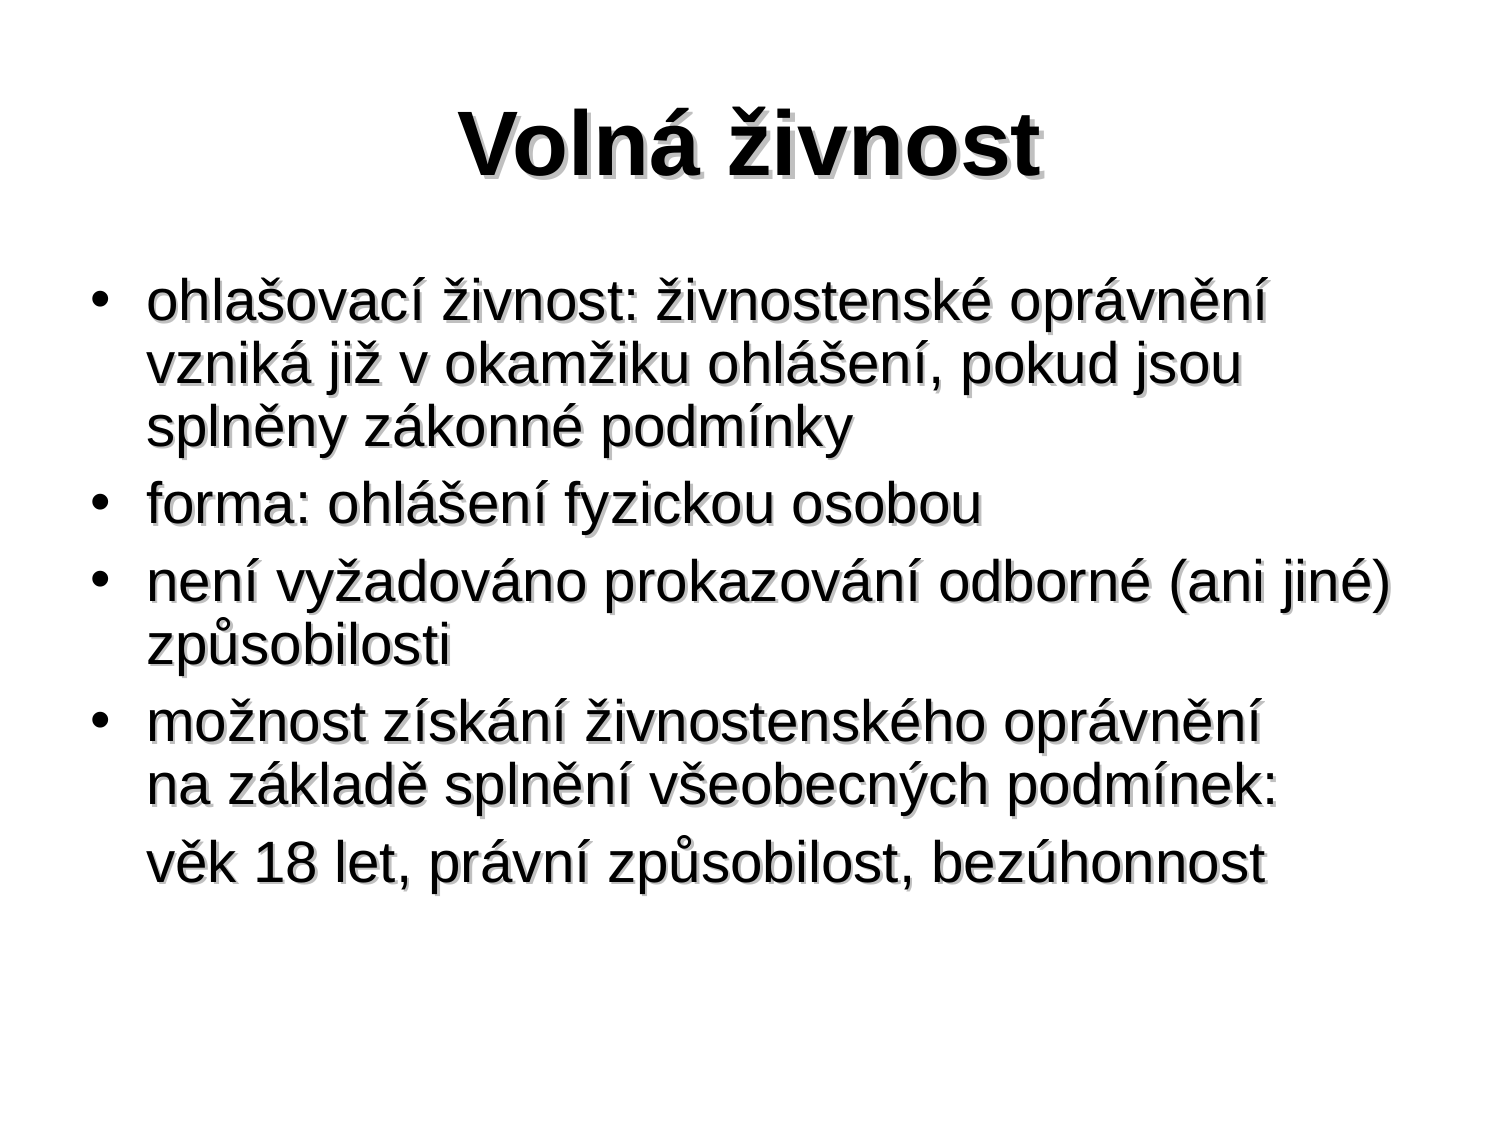

# Volná živnost
ohlašovací živnost: živnostenské oprávnění vzniká již v okamžiku ohlášení, pokud jsou splněny zákonné podmínky
forma: ohlášení fyzickou osobou
není vyžadováno prokazování odborné (ani jiné) způsobilosti
možnost získání živnostenského oprávnění
na základě splnění všeobecných podmínek:
	věk 18 let, právní způsobilost, bezúhonnost